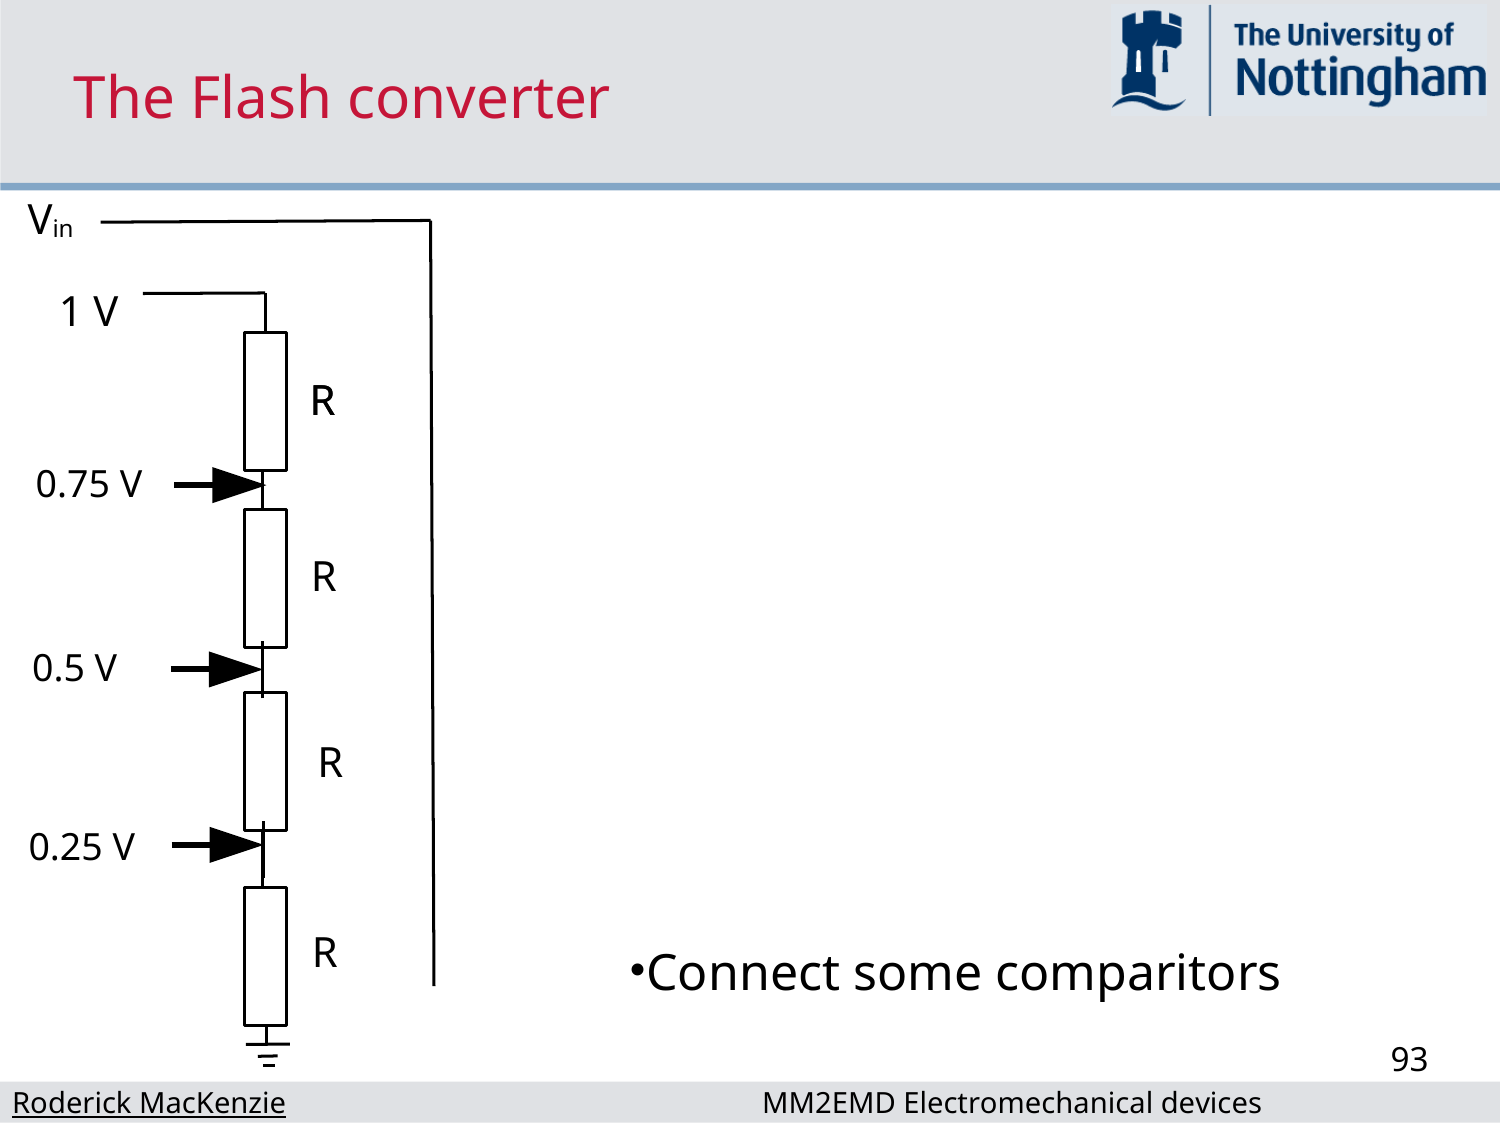

# The Flash converter
Vin
1 V
R
R
0.75 V
R
0.5 V
R
0.25 V
R
Connect some comparitors